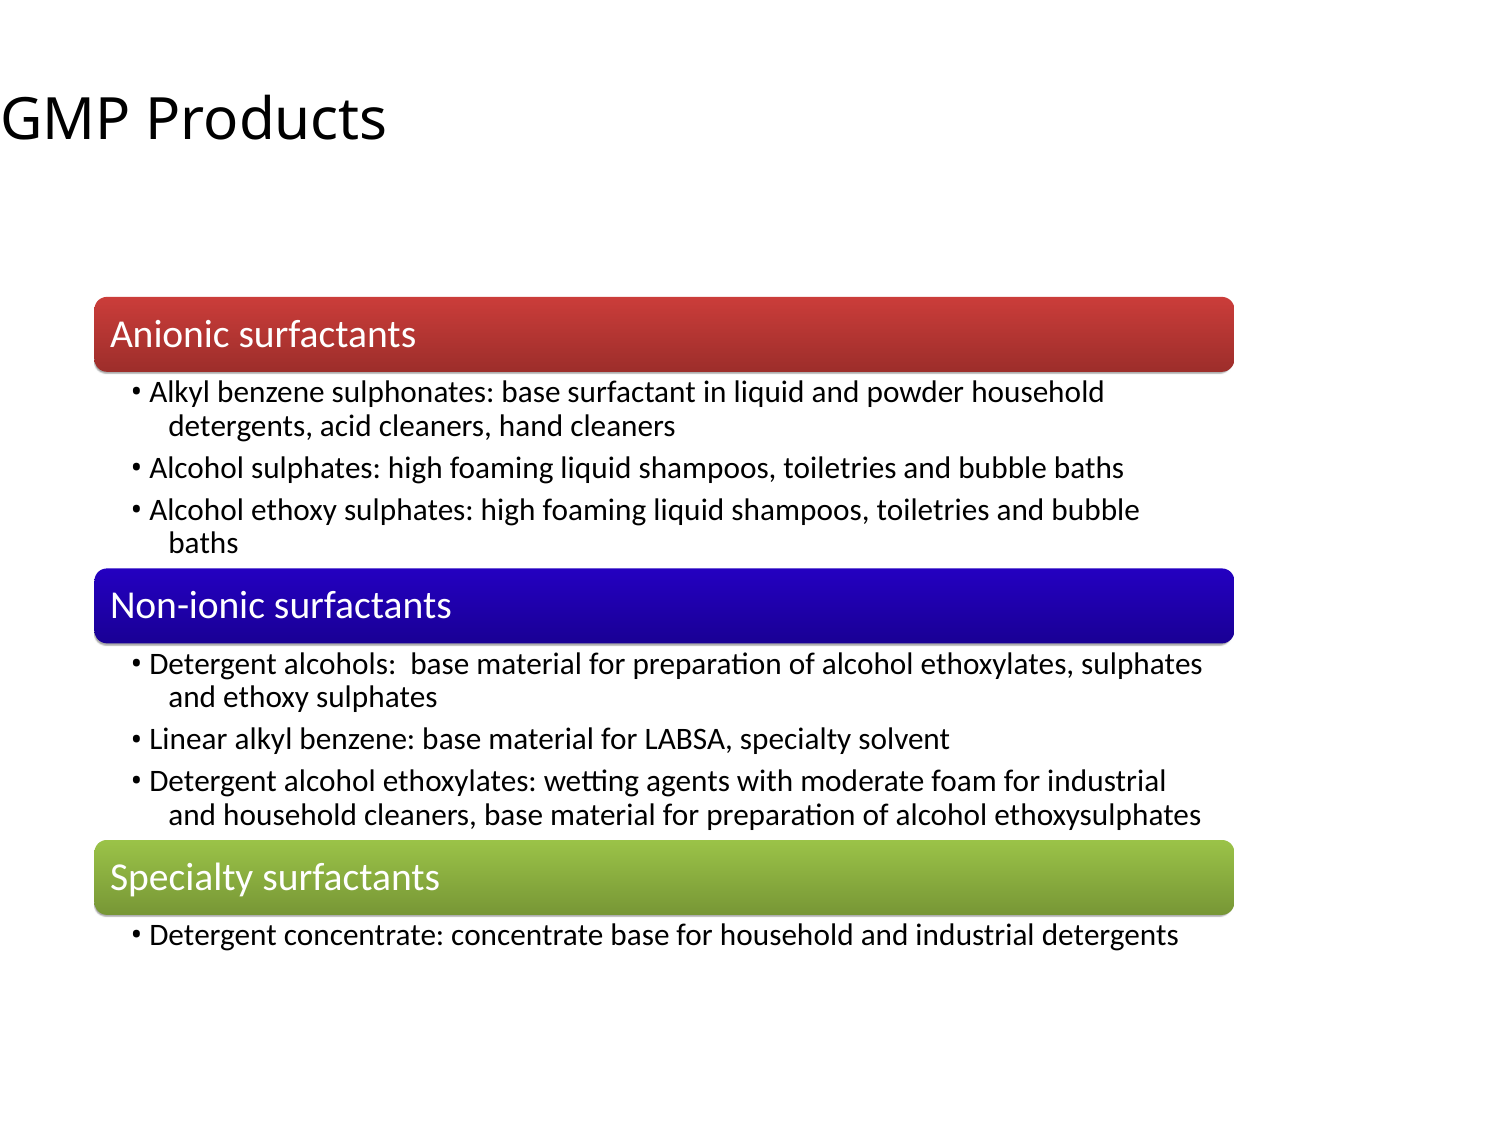

# GMP Products
Anionic surfactants
Alkyl benzene sulphonates: base surfactant in liquid and powder household detergents, acid cleaners, hand cleaners
Alcohol sulphates: high foaming liquid shampoos, toiletries and bubble baths
Alcohol ethoxy sulphates: high foaming liquid shampoos, toiletries and bubble baths
Non-ionic surfactants
Detergent alcohols: base material for preparation of alcohol ethoxylates, sulphates and ethoxy sulphates
Linear alkyl benzene: base material for LABSA, specialty solvent
Detergent alcohol ethoxylates: wetting agents with moderate foam for industrial and household cleaners, base material for preparation of alcohol ethoxysulphates
Specialty surfactants
Detergent concentrate: concentrate base for household and industrial detergents